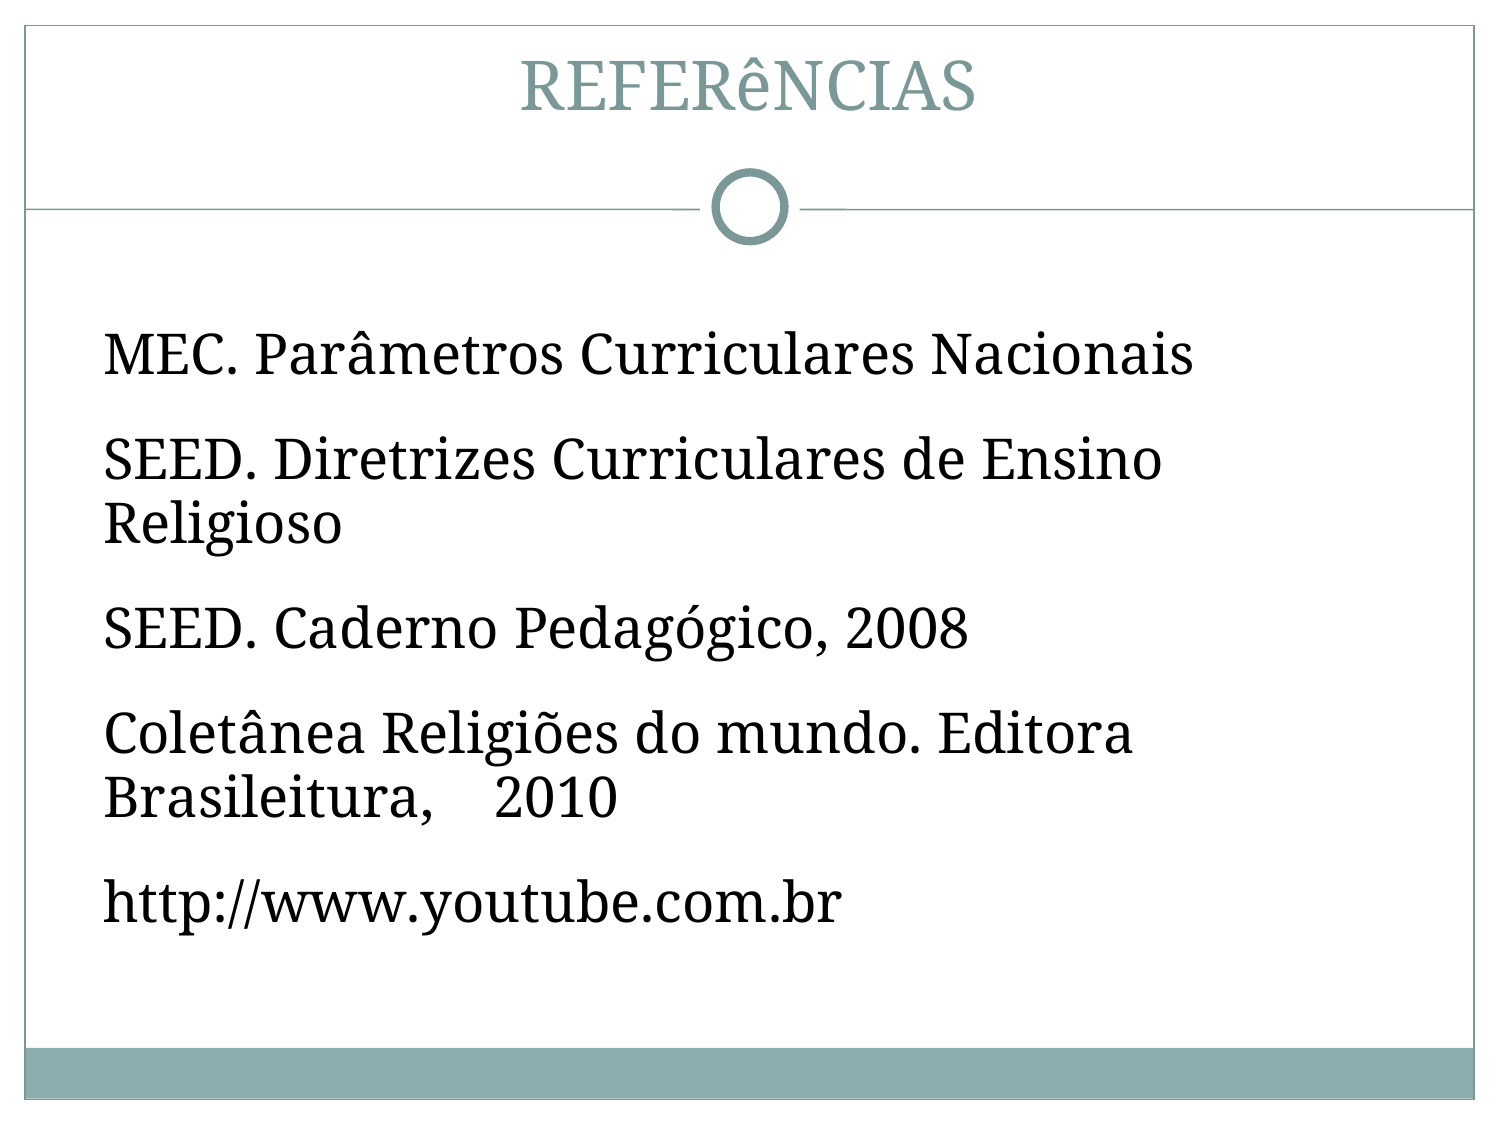

REFERêNCIAS
MEC. Parâmetros Curriculares Nacionais
SEED. Diretrizes Curriculares de Ensino Religioso
SEED. Caderno Pedagógico, 2008
Coletânea Religiões do mundo. Editora Brasileitura, 2010
http://www.youtube.com.br